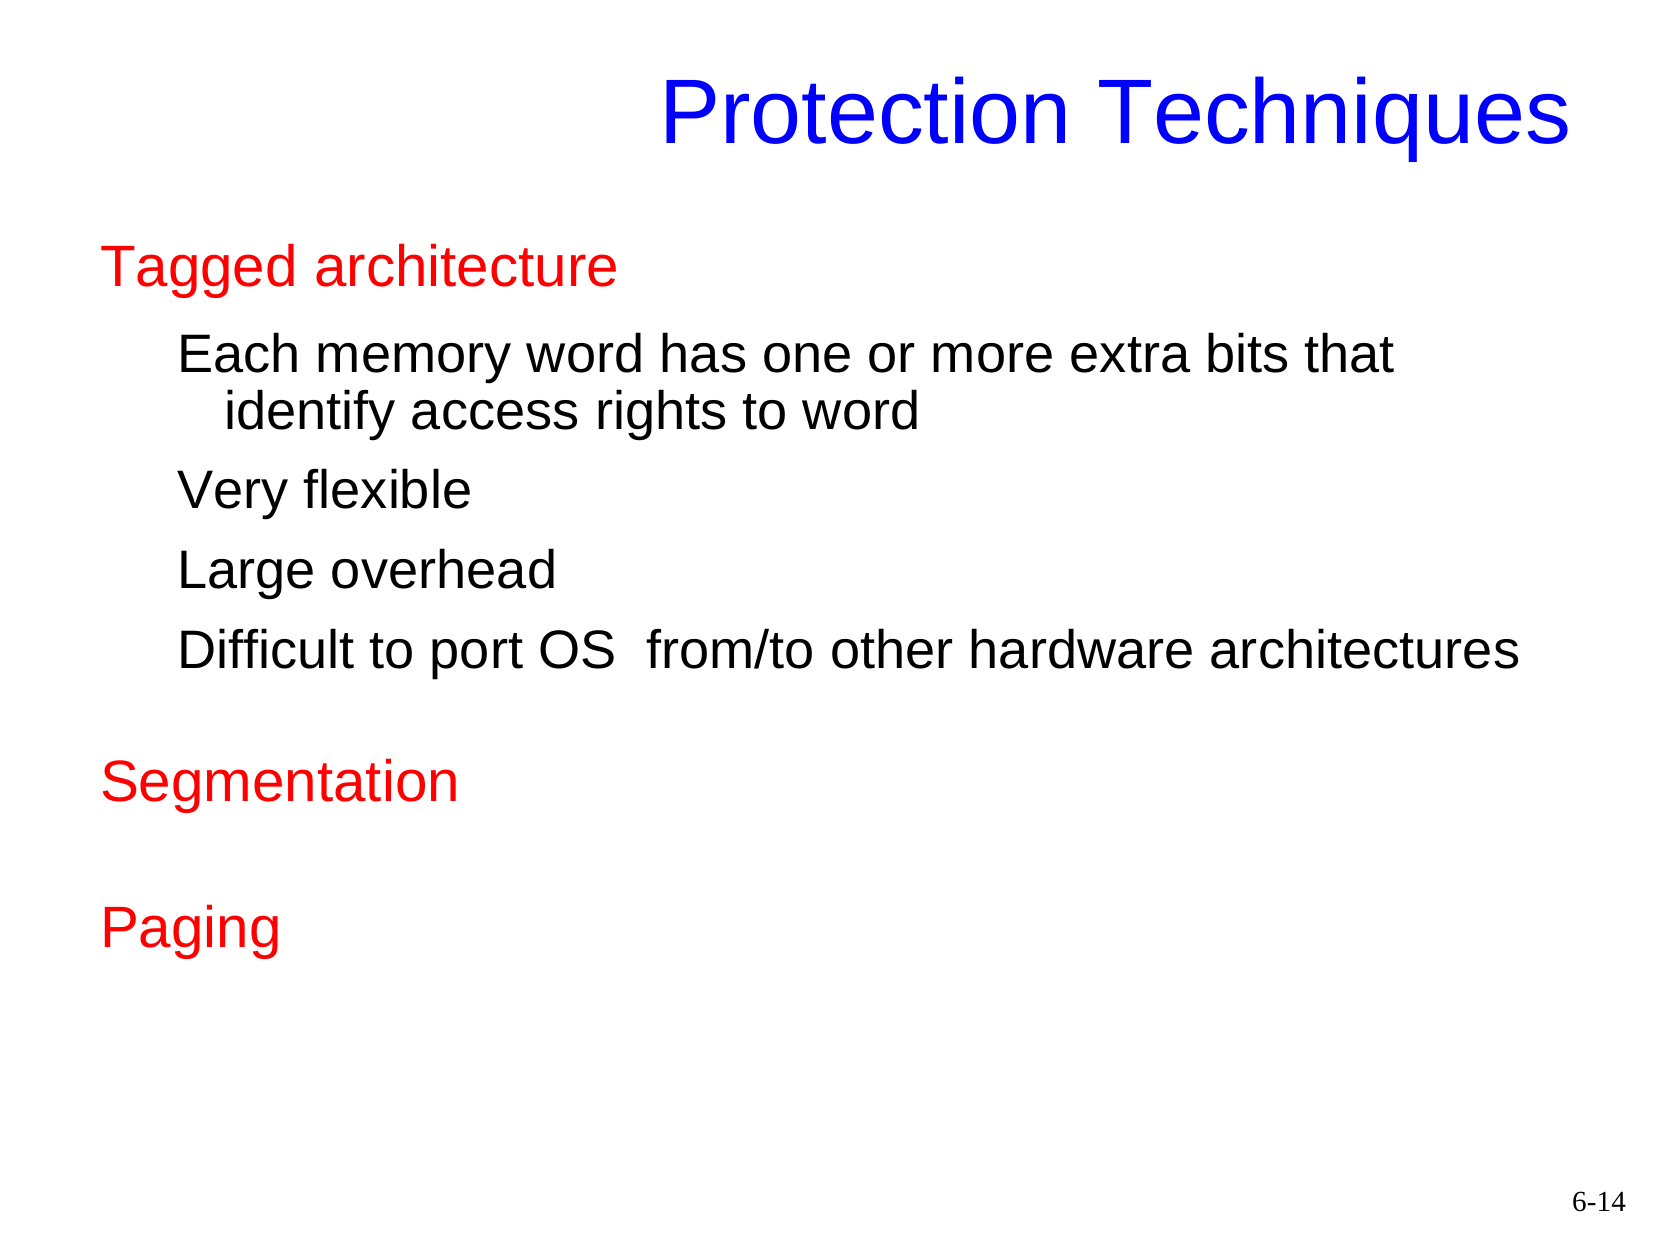

# Protection Techniques
Tagged architecture
Each memory word has one or more extra bits that identify access rights to word
Very flexible
Large overhead
Difficult to port OS from/to other hardware architectures
Segmentation
Paging